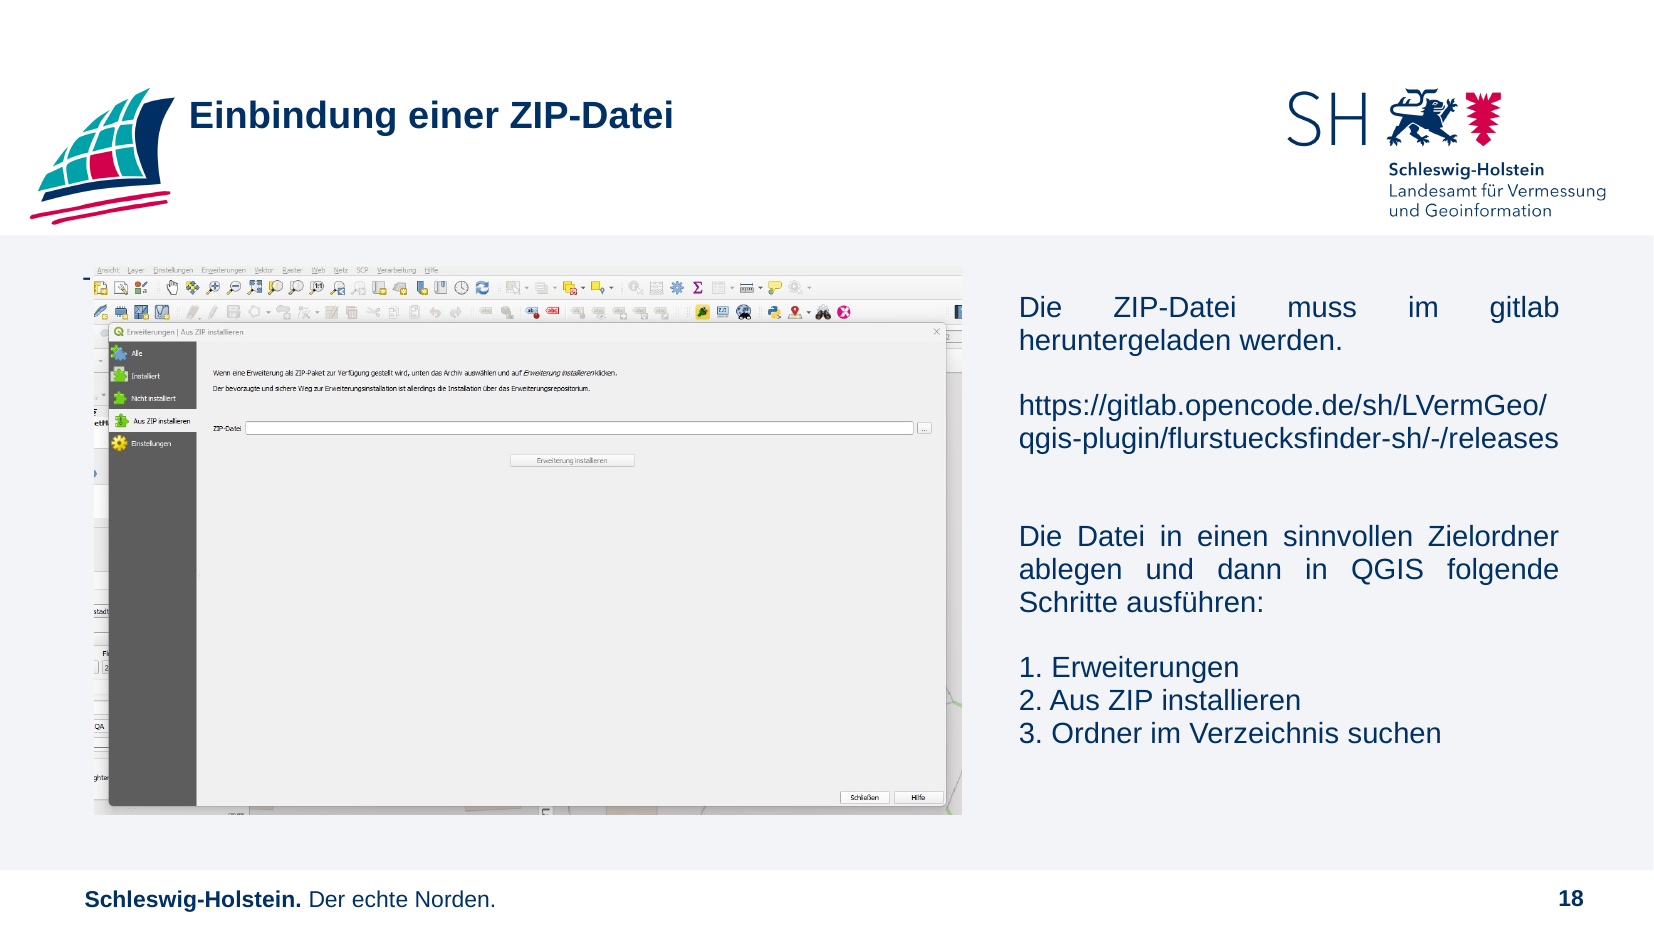

# Einbindung einer ZIP-Datei
Die ZIP-Datei muss im gitlab heruntergeladen werden.
https://gitlab.opencode.de/sh/LVermGeo/qgis-plugin/flurstuecksfinder-sh/-/releases
Die Datei in einen sinnvollen Zielordner ablegen und dann in QGIS folgende Schritte ausführen:
1. Erweiterungen
2. Aus ZIP installieren
3. Ordner im Verzeichnis suchen
18